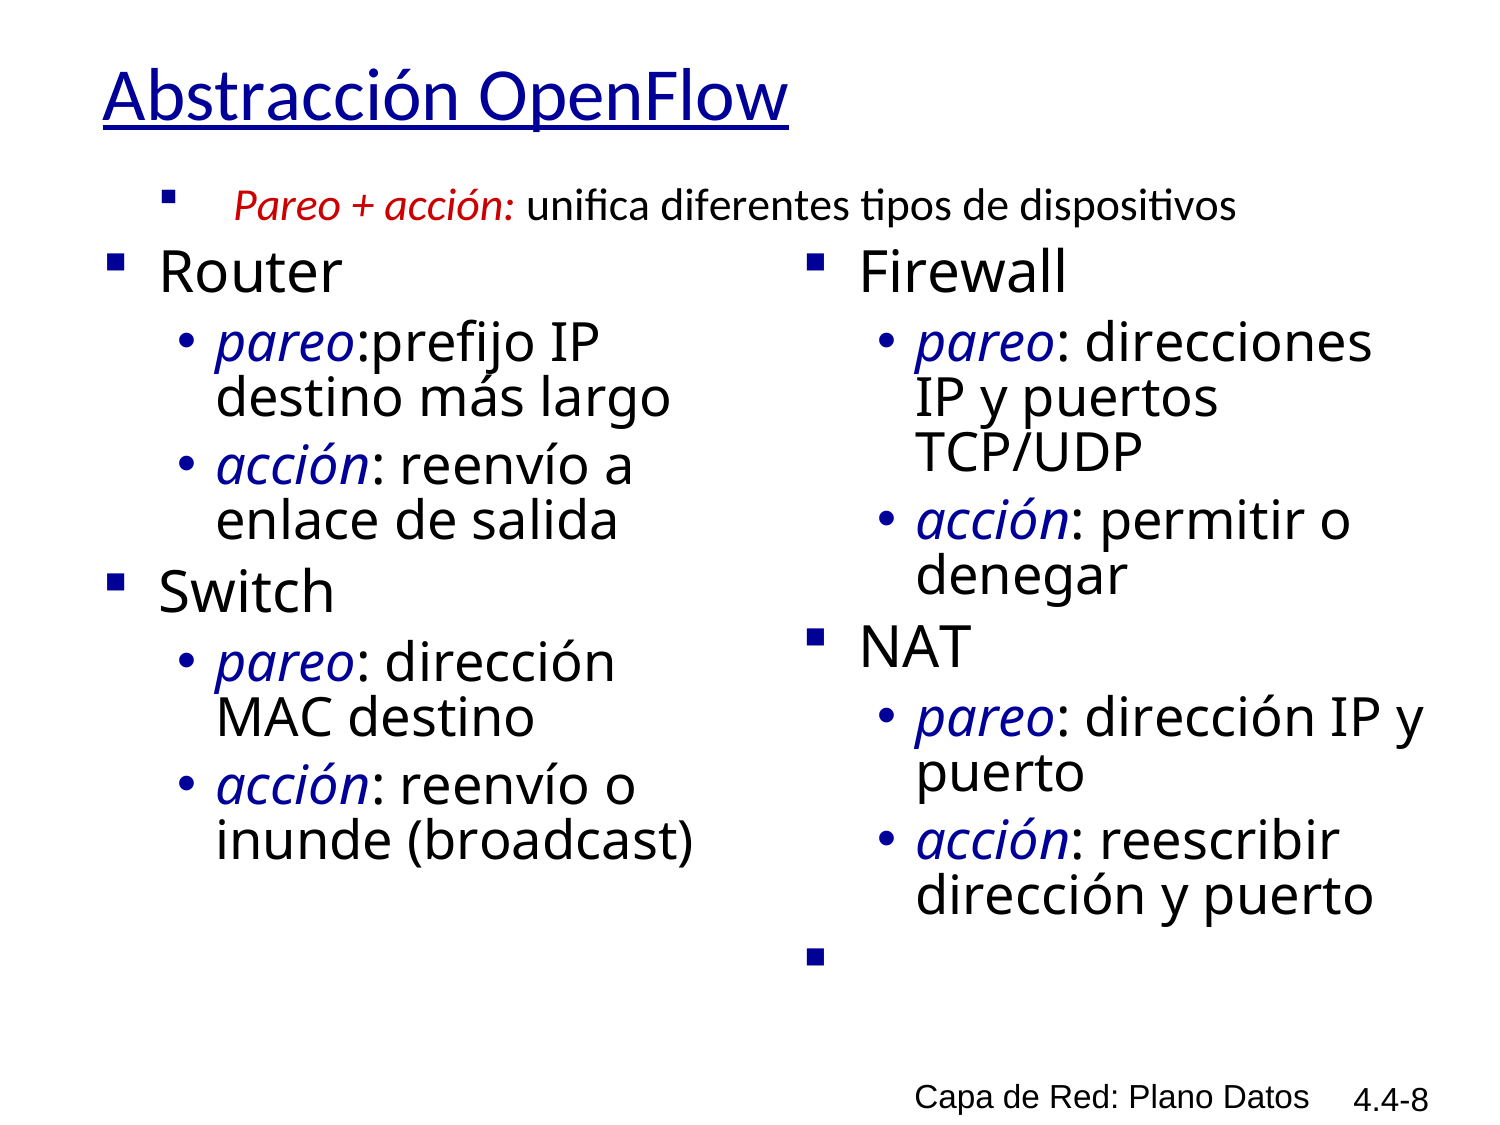

# Abstracción OpenFlow
Pareo + acción: unifica diferentes tipos de dispositivos
Router
pareo:prefijo IP destino más largo
acción: reenvío a enlace de salida
Switch
pareo: dirección MAC destino
acción: reenvío o inunde (broadcast)
Firewall
pareo: direcciones IP y puertos TCP/UDP
acción: permitir o denegar
NAT
pareo: dirección IP y puerto
acción: reescribir dirección y puerto
8